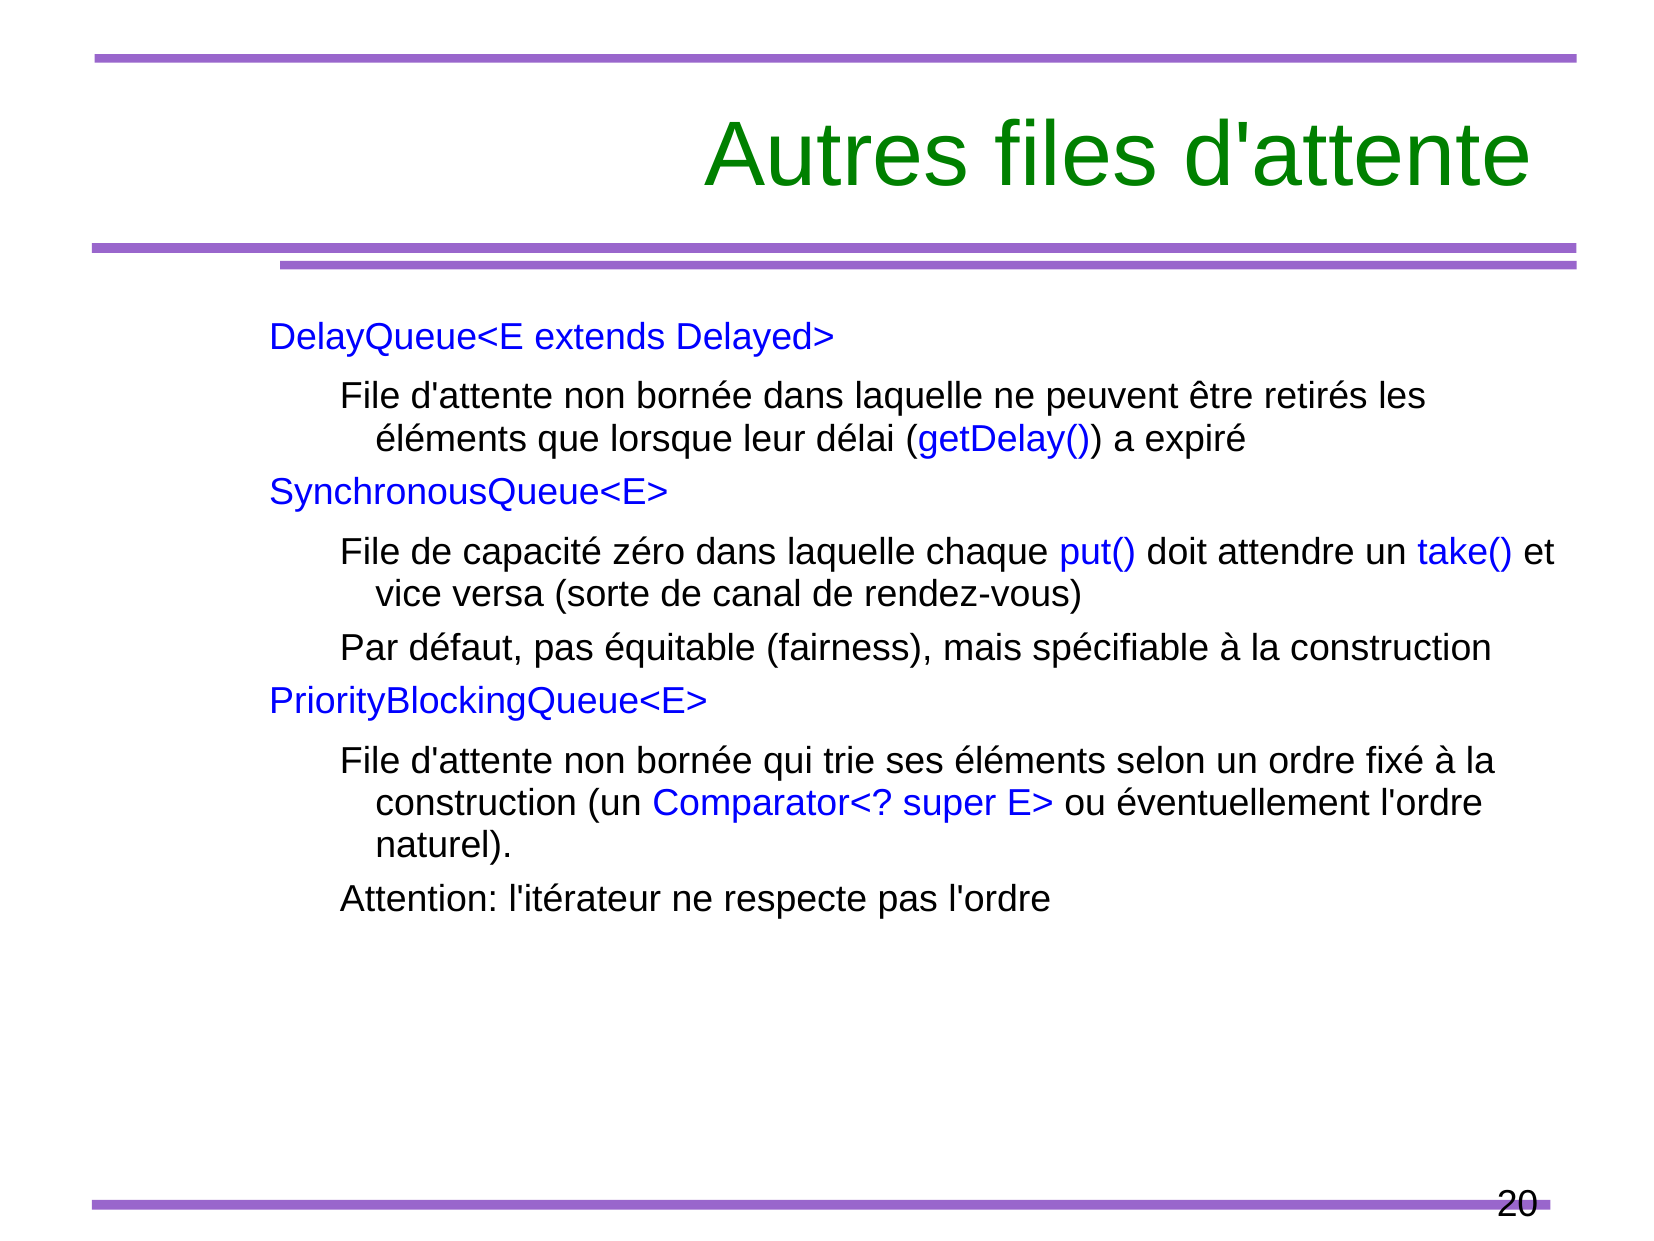

# Autres files d'attente
DelayQueue<E extends Delayed>
File d'attente non bornée dans laquelle ne peuvent être retirés les éléments que lorsque leur délai (getDelay()) a expiré
SynchronousQueue<E>
File de capacité zéro dans laquelle chaque put() doit attendre un take() et vice versa (sorte de canal de rendez-vous)
Par défaut, pas équitable (fairness), mais spécifiable à la construction
PriorityBlockingQueue<E>
File d'attente non bornée qui trie ses éléments selon un ordre fixé à la construction (un Comparator<? super E> ou éventuellement l'ordre naturel).
Attention: l'itérateur ne respecte pas l'ordre